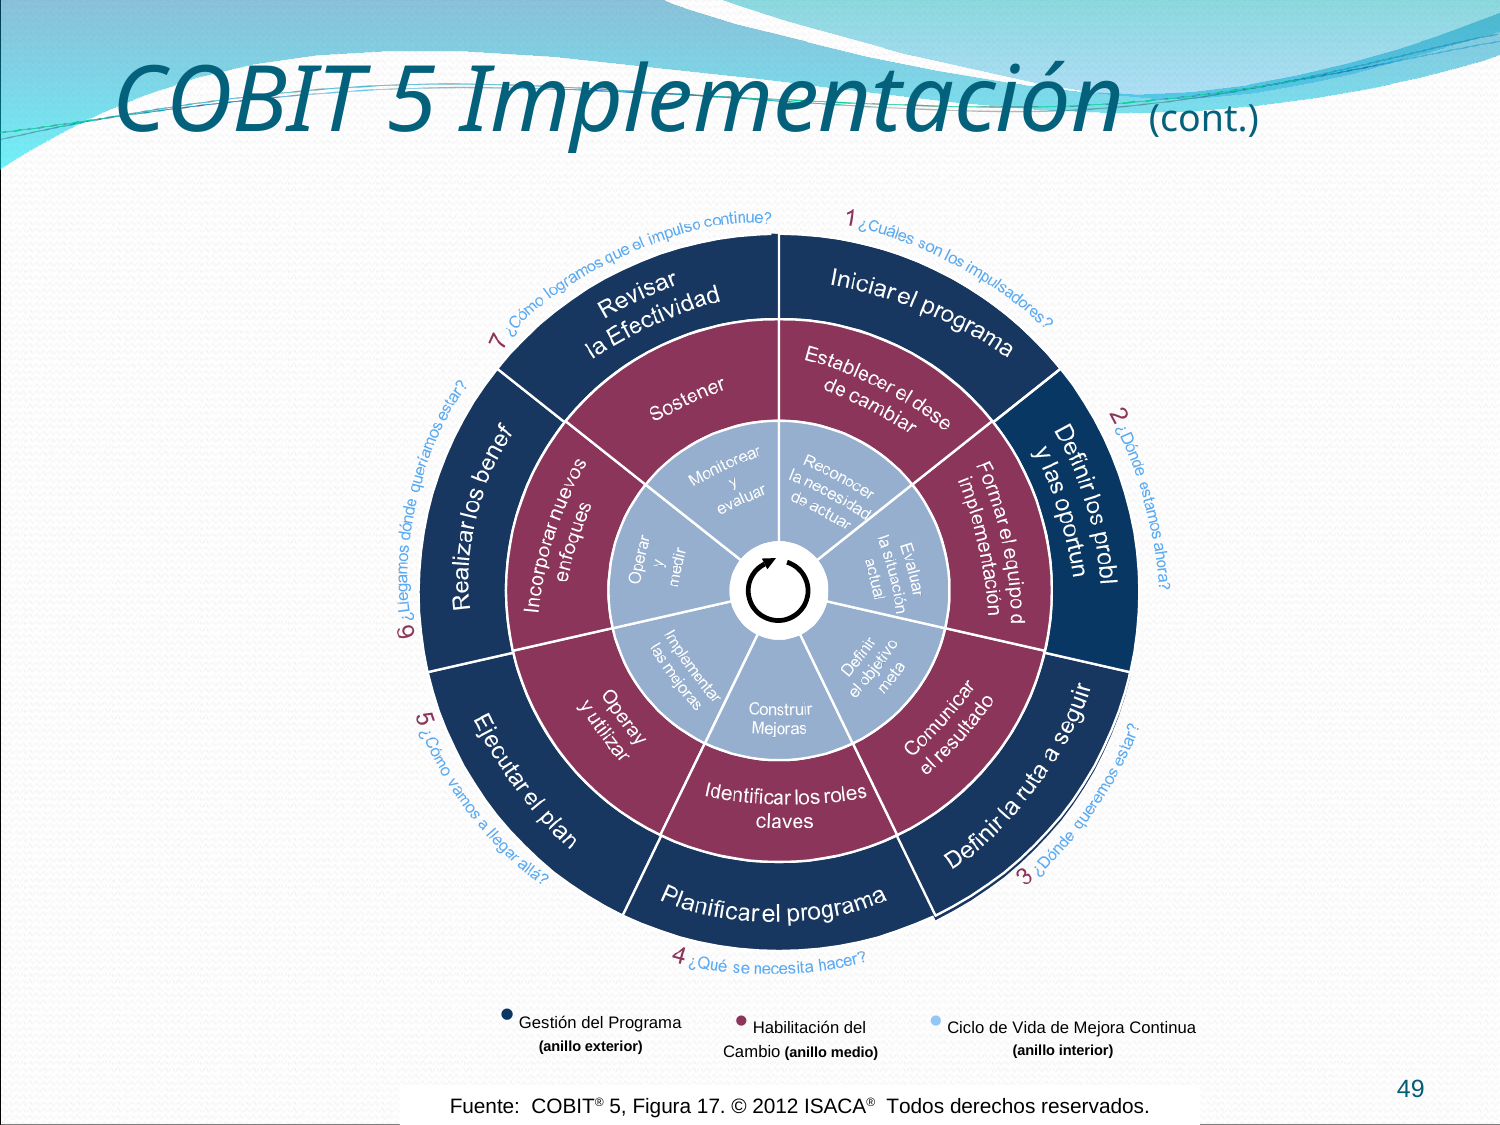

# COBIT 5 Implementación (cont.)
• Gestión del Programa
(anillo exterior)
• Habilitación del Cambio (anillo medio)
• Ciclo de Vida de Mejora Continua (anillo interior)
Fuente:  COBIT® 5, Figura 17. © 2012 ISACA® Todos derechos reservados.